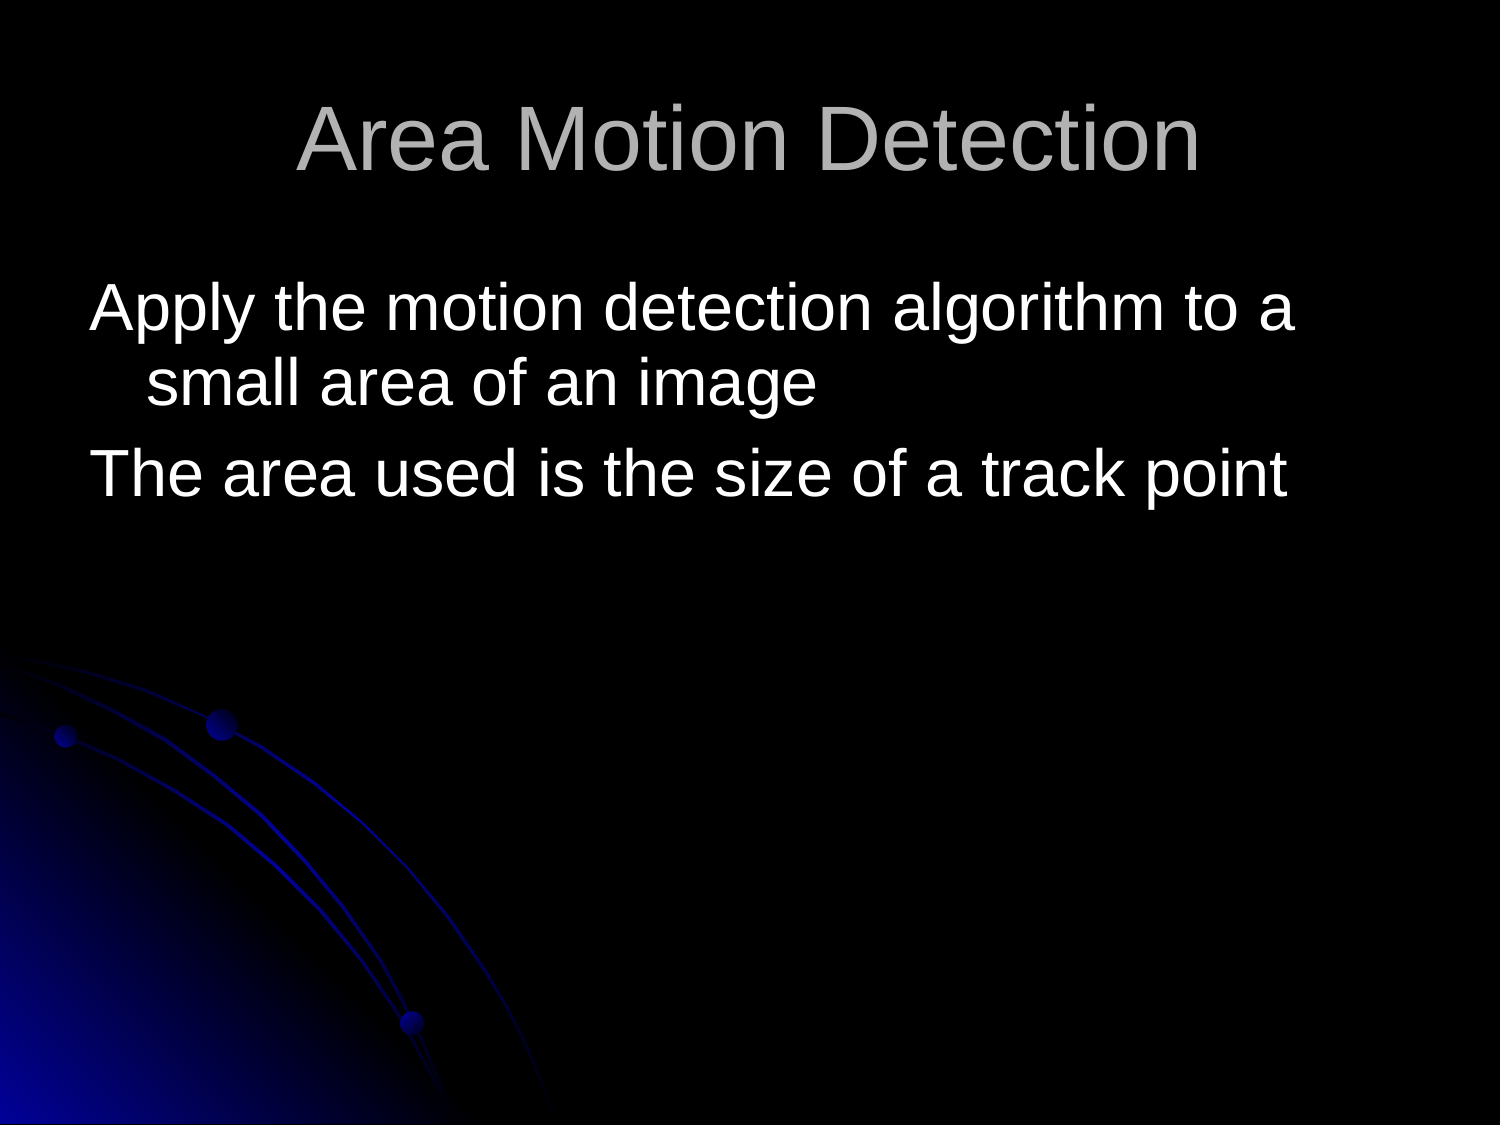

# Area Motion Detection
Apply the motion detection algorithm to a small area of an image
The area used is the size of a track point